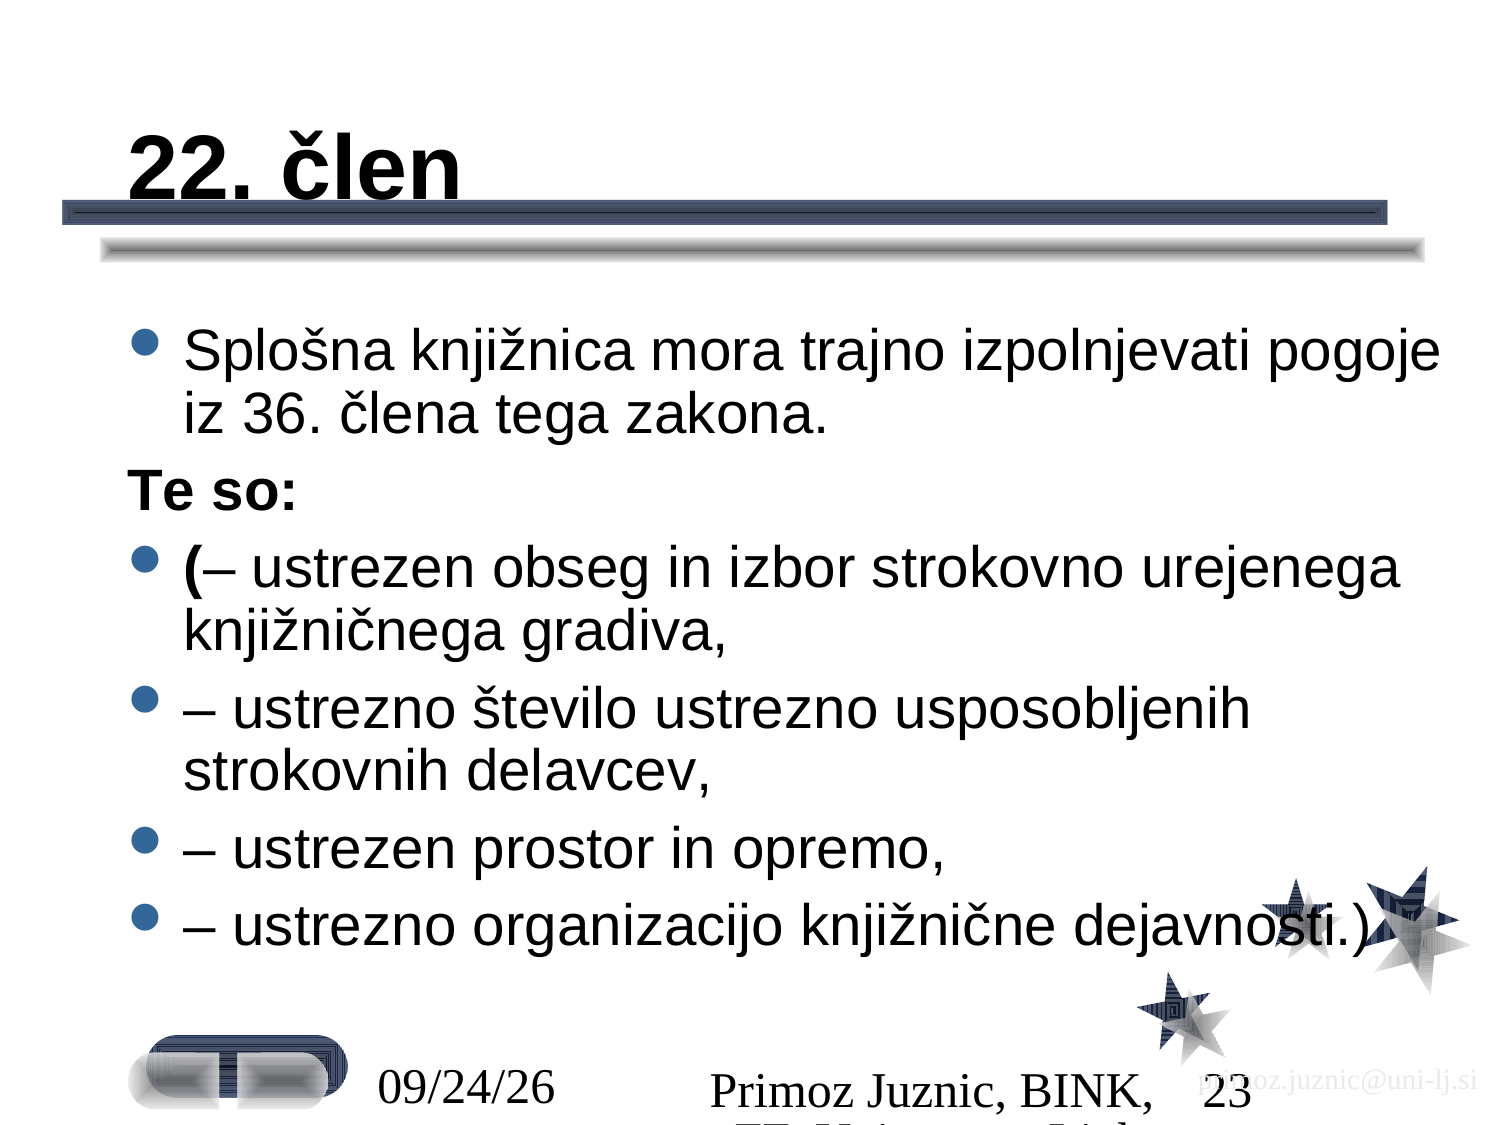

# 22. člen
Splošna knjižnica mora trajno izpolnjevati pogoje iz 36. člena tega zakona.
Te so:
(– ustrezen obseg in izbor strokovno urejenega knjižničnega gradiva,
– ustrezno število ustrezno usposobljenih strokovnih delavcev,
– ustrezen prostor in opremo,
– ustrezno organizacijo knjižnične dejavnosti.)
Primoz Juznic, BINK, FF, Univerza v Ljubljani
23